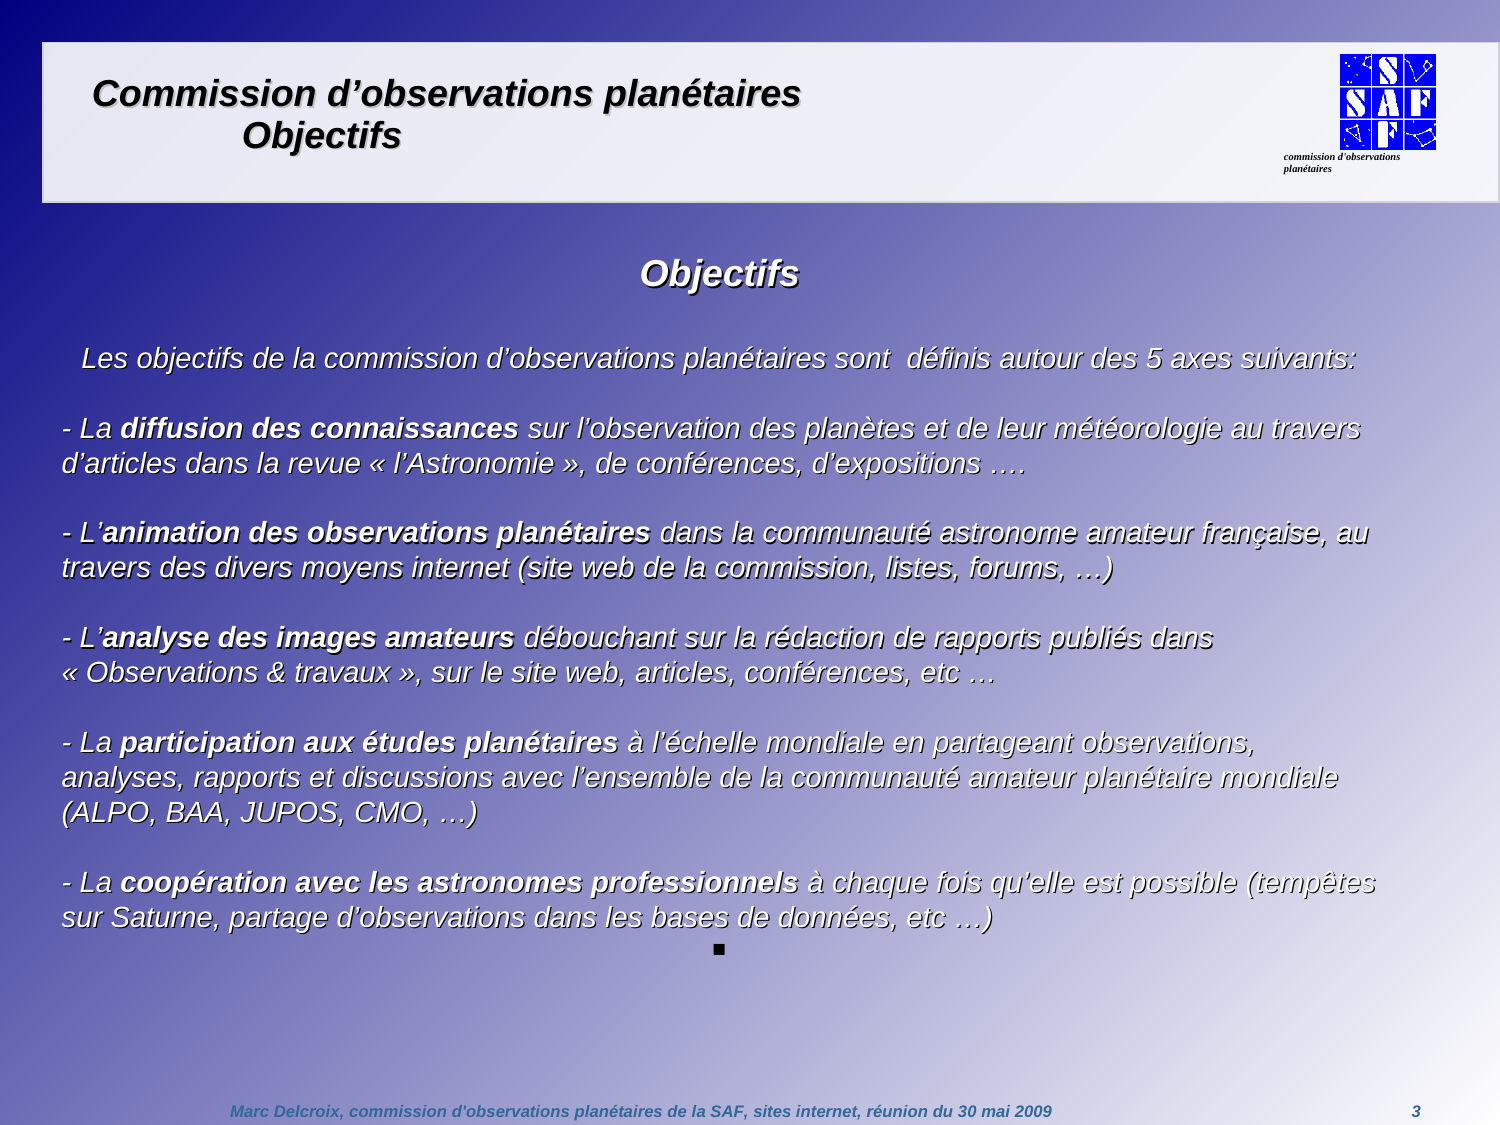

Commission d’observations planétaires
	Objectifs
Objectifs
Les objectifs de la commission d’observations planétaires sont définis autour des 5 axes suivants:
- La diffusion des connaissances sur l’observation des planètes et de leur météorologie au travers d’articles dans la revue « l’Astronomie », de conférences, d’expositions ….
- L’animation des observations planétaires dans la communauté astronome amateur française, au travers des divers moyens internet (site web de la commission, listes, forums, …)
- L’analyse des images amateurs débouchant sur la rédaction de rapports publiés dans « Observations & travaux », sur le site web, articles, conférences, etc …
- La participation aux études planétaires à l’échelle mondiale en partageant observations, analyses, rapports et discussions avec l’ensemble de la communauté amateur planétaire mondiale (ALPO, BAA, JUPOS, CMO, …)
- La coopération avec les astronomes professionnels à chaque fois qu’elle est possible (tempêtes sur Saturne, partage d’observations dans les bases de données, etc …)
Marc Delcroix, commission des observations planétaires de la SAF, administratif, réunion du 29 mai 2010
3